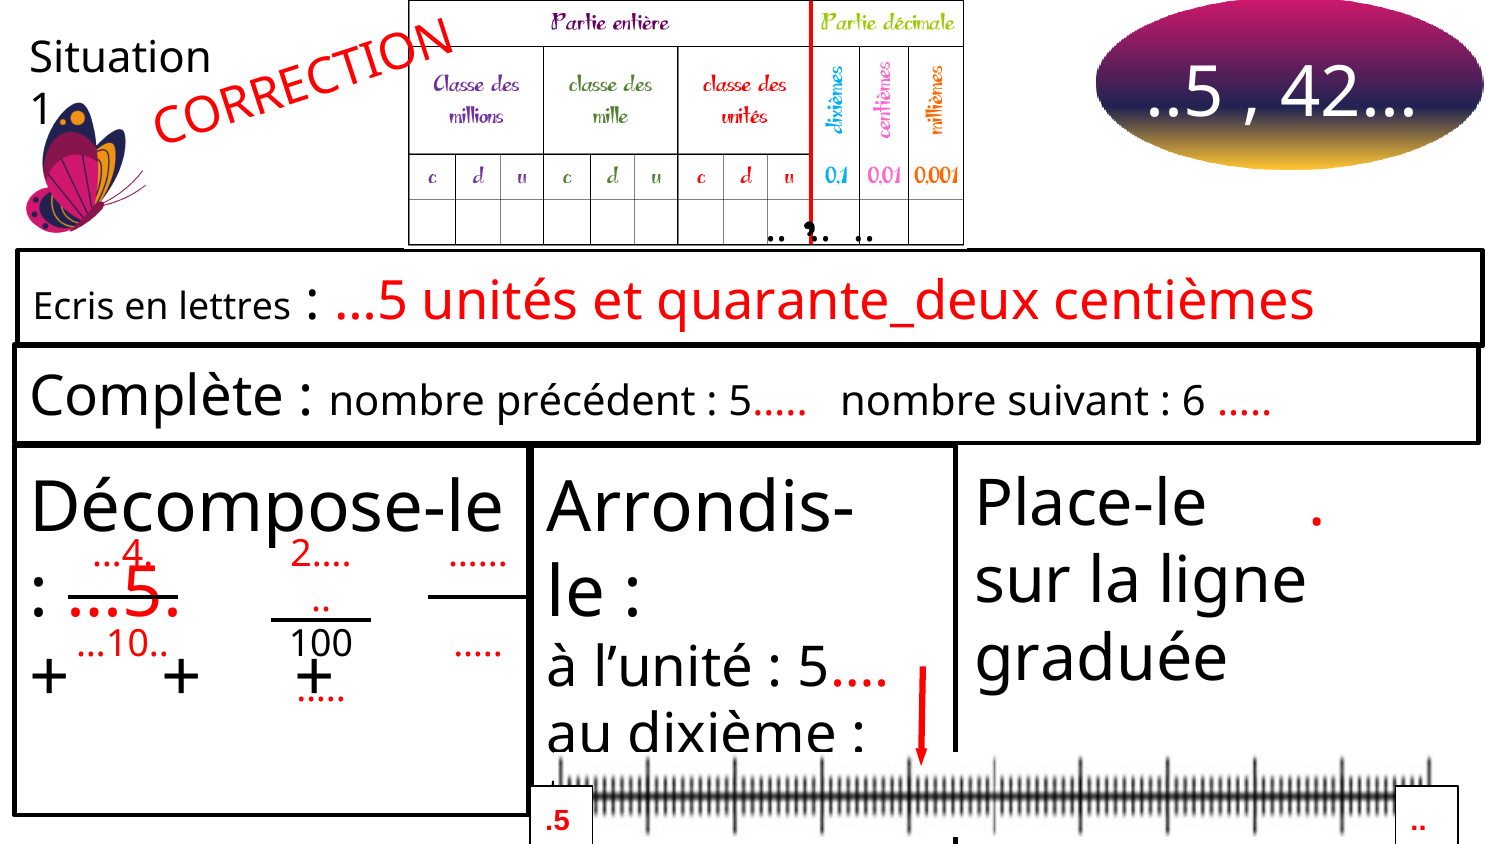

..5 , 42...
Situation 1
CORRECTION
.. .. ..
Ecris en lettres : …5 unités et quarante_deux centièmes
Complète : nombre précédent : 5….. nombre suivant : 6 …..
Décompose-le : …5.
+ + +
Arrondis-le :
à l’unité : 5….
au dixième : 5,4…..
Place-le . sur la ligne graduée
…4.
…10..
2…...
100
…..
…...
…..
.5.
..6